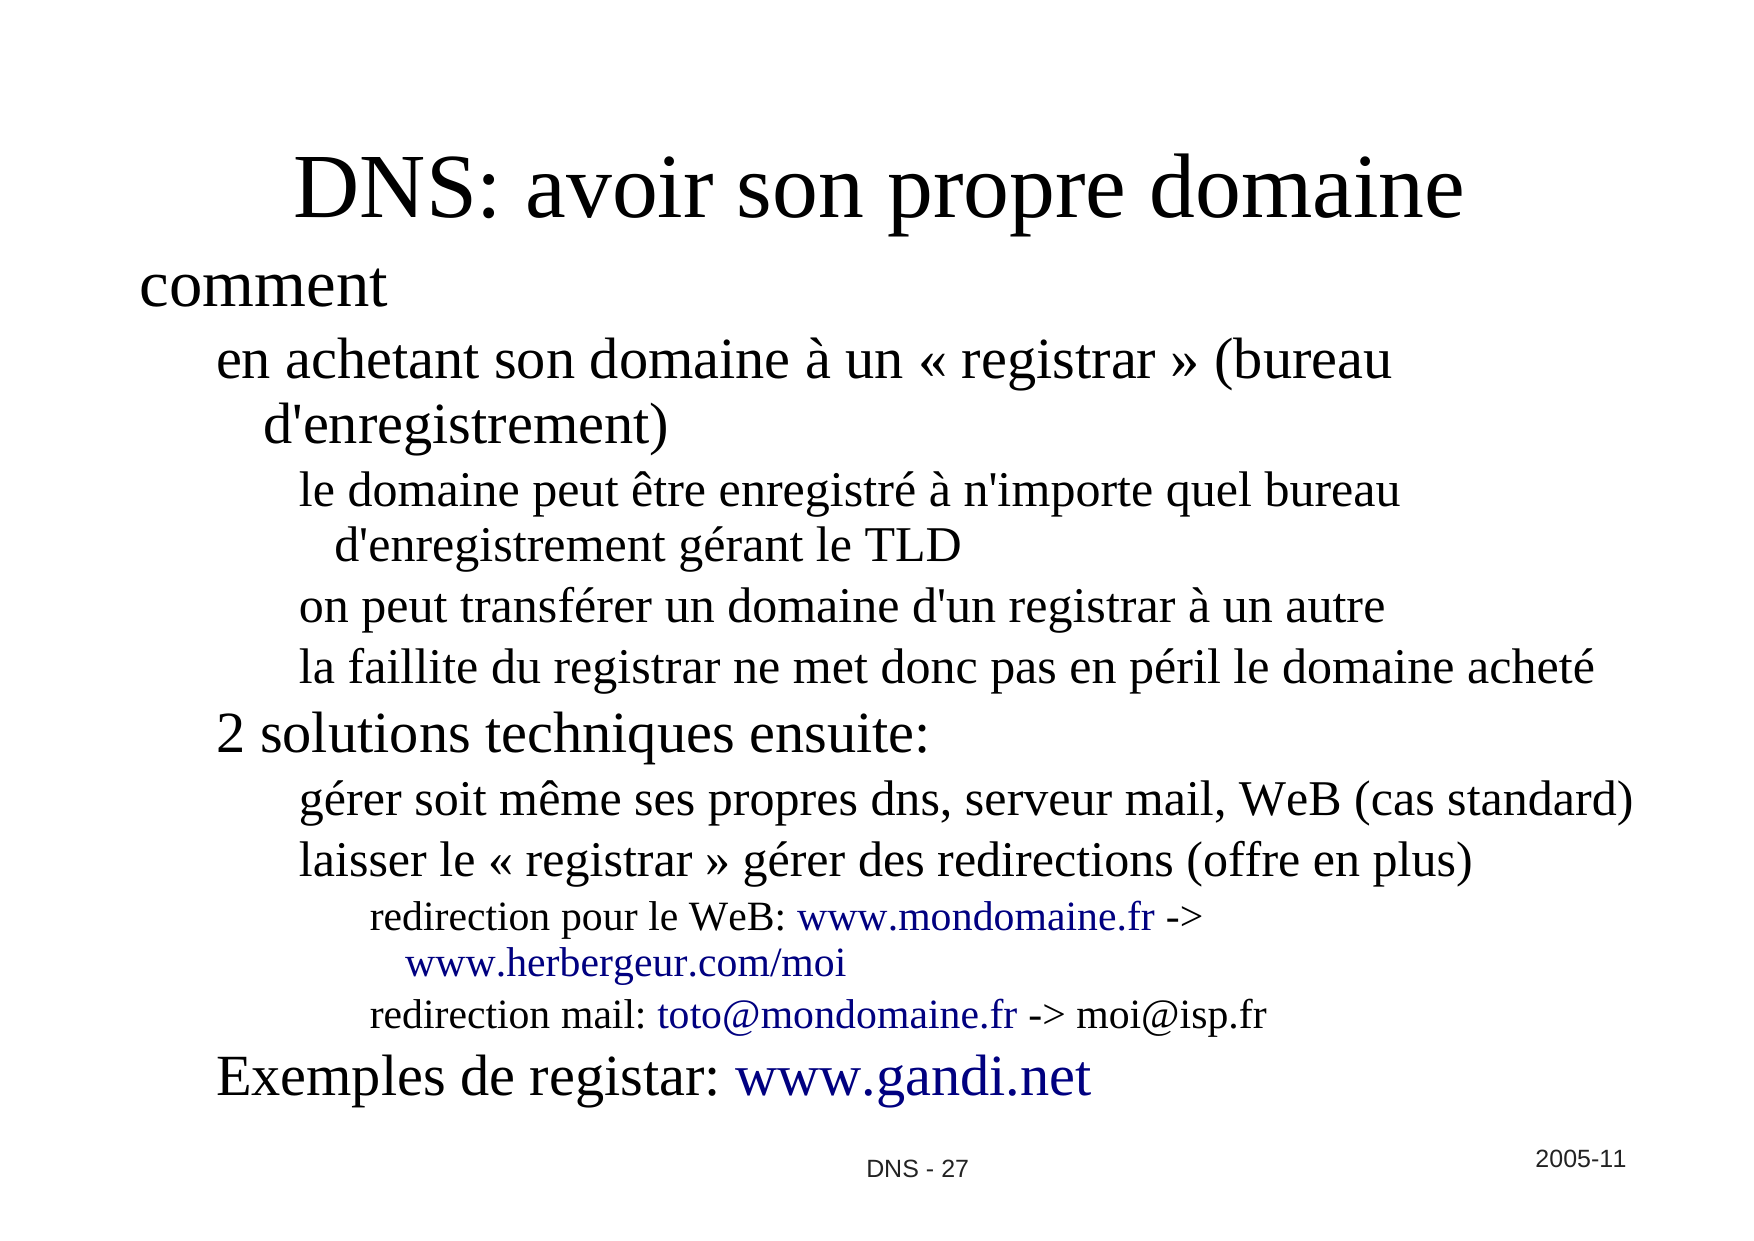

# DNS: avoir son propre domaine
comment
en achetant son domaine à un « registrar » (bureau d'enregistrement)
le domaine peut être enregistré à n'importe quel bureau d'enregistrement gérant le TLD
on peut transférer un domaine d'un registrar à un autre
la faillite du registrar ne met donc pas en péril le domaine acheté
2 solutions techniques ensuite:
gérer soit même ses propres dns, serveur mail, WeB (cas standard)
laisser le « registrar » gérer des redirections (offre en plus)
redirection pour le WeB: www.mondomaine.fr -> www.herbergeur.com/moi
redirection mail: toto@mondomaine.fr -> moi@isp.fr
Exemples de registar: www.gandi.net